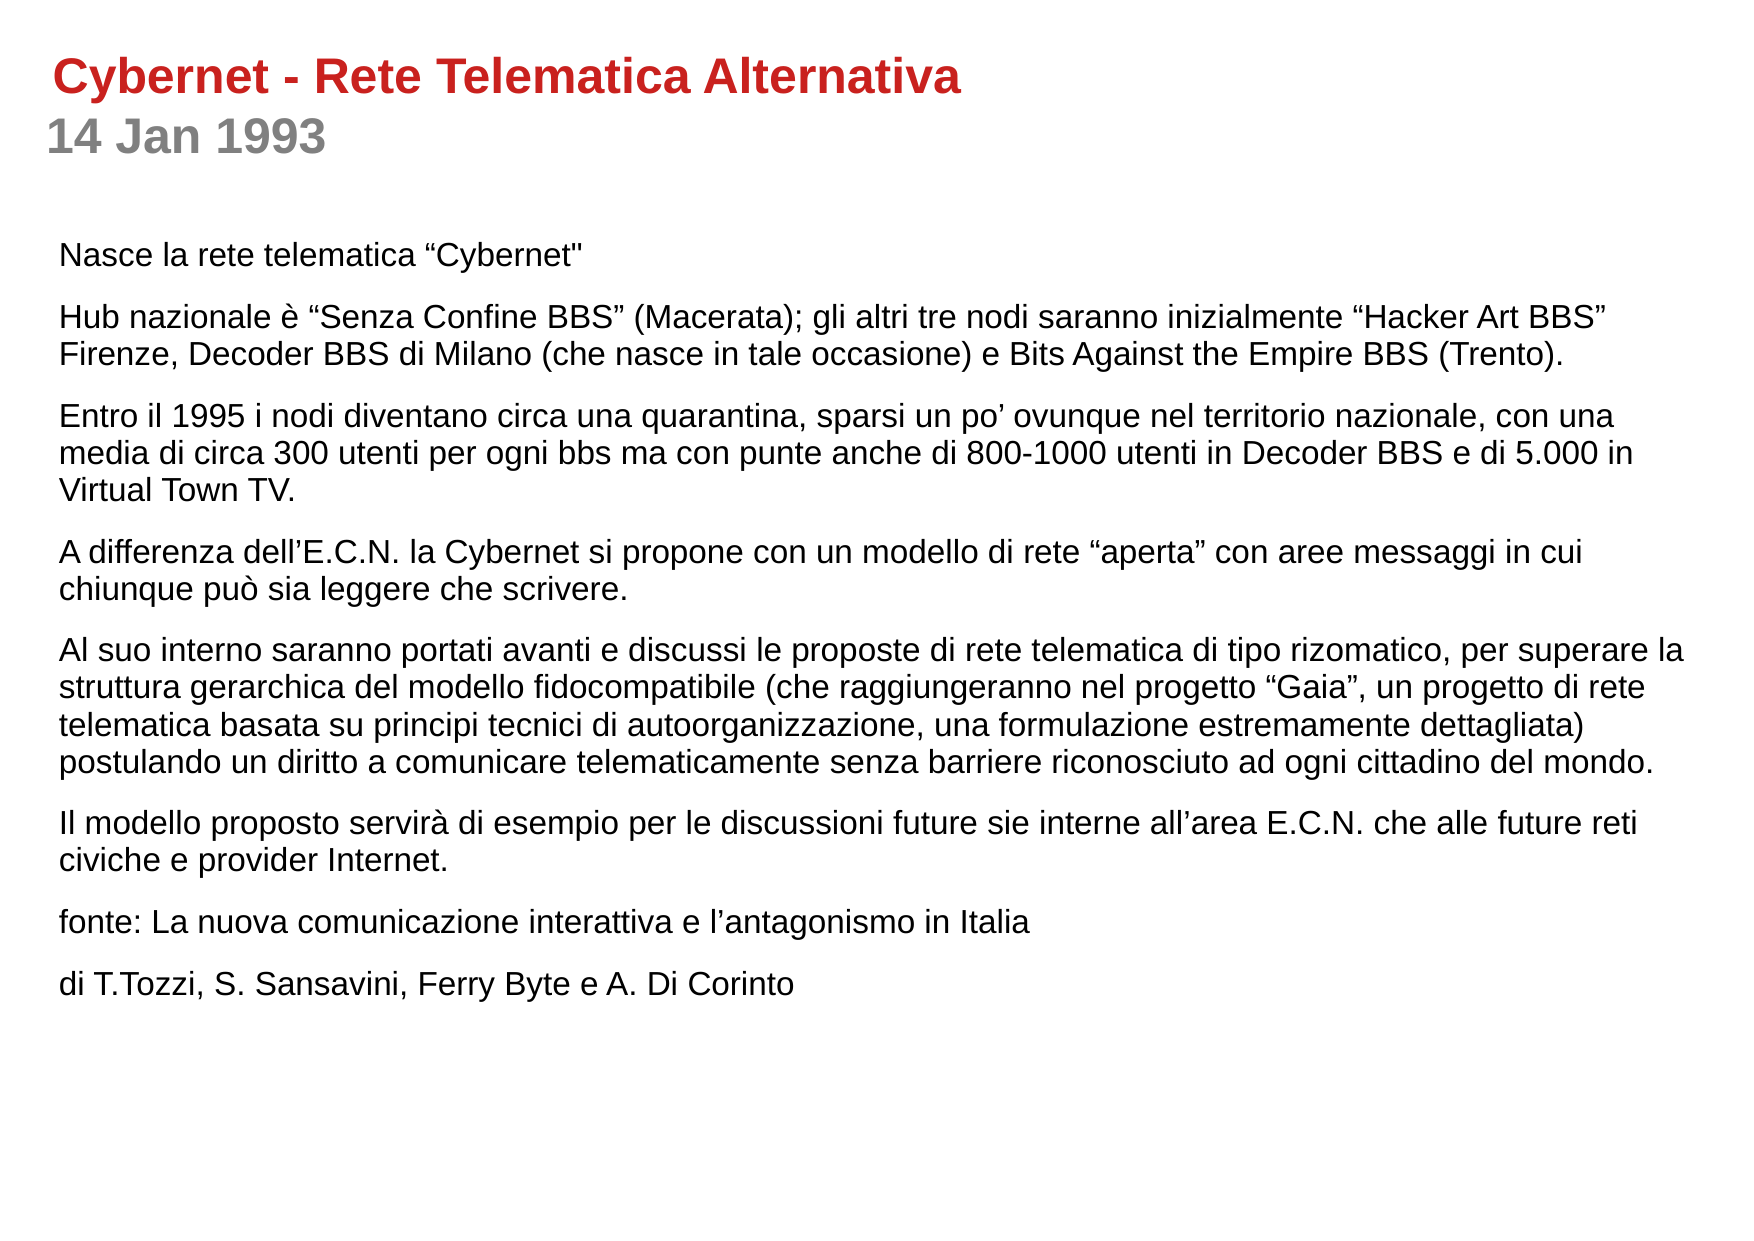

# Cybernet - Rete Telematica Alternativa
14 Jan 1993
Nasce la rete telematica “Cybernet"
Hub nazionale è “Senza Confine BBS” (Macerata); gli altri tre nodi saranno inizialmente “Hacker Art BBS” Firenze, Decoder BBS di Milano (che nasce in tale occasione) e Bits Against the Empire BBS (Trento).
Entro il 1995 i nodi diventano circa una quarantina, sparsi un po’ ovunque nel territorio nazionale, con una media di circa 300 utenti per ogni bbs ma con punte anche di 800-1000 utenti in Decoder BBS e di 5.000 in Virtual Town TV.
A differenza dell’E.C.N. la Cybernet si propone con un modello di rete “aperta” con aree messaggi in cui chiunque può sia leggere che scrivere.
Al suo interno saranno portati avanti e discussi le proposte di rete telematica di tipo rizomatico, per superare la struttura gerarchica del modello fidocompatibile (che raggiungeranno nel progetto “Gaia”, un progetto di rete telematica basata su principi tecnici di autoorganizzazione, una formulazione estremamente dettagliata) postulando un diritto a comunicare telematicamente senza barriere riconosciuto ad ogni cittadino del mondo.
Il modello proposto servirà di esempio per le discussioni future sie interne all’area E.C.N. che alle future reti civiche e provider Internet.
fonte: La nuova comunicazione interattiva e l’antagonismo in Italia
di T.Tozzi, S. Sansavini, Ferry Byte e A. Di Corinto